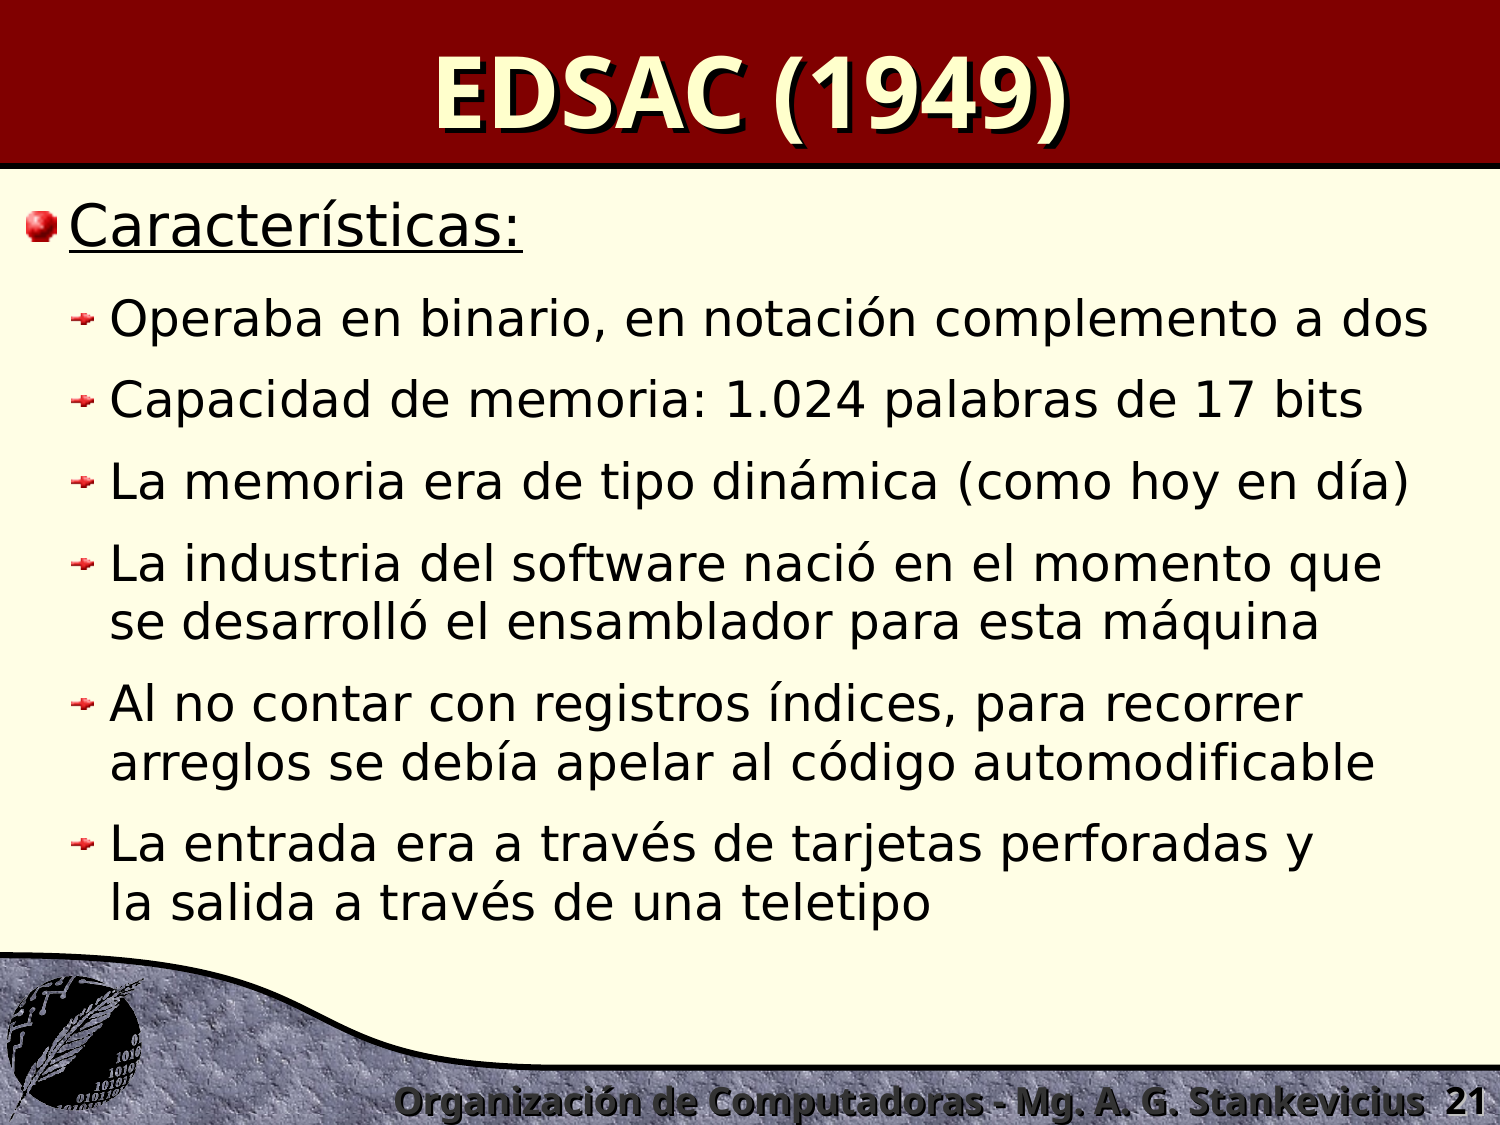

# EDSAC (1949)
Características:
Operaba en binario, en notación complemento a dos
Capacidad de memoria: 1.024 palabras de 17 bits
La memoria era de tipo dinámica (como hoy en día)
La industria del software nació en el momento que
se desarrolló el ensamblador para esta máquina
Al no contar con registros índices, para recorrer arreglos se debía apelar al código automodificable
La entrada era a través de tarjetas perforadas y
la salida a través de una teletipo
21